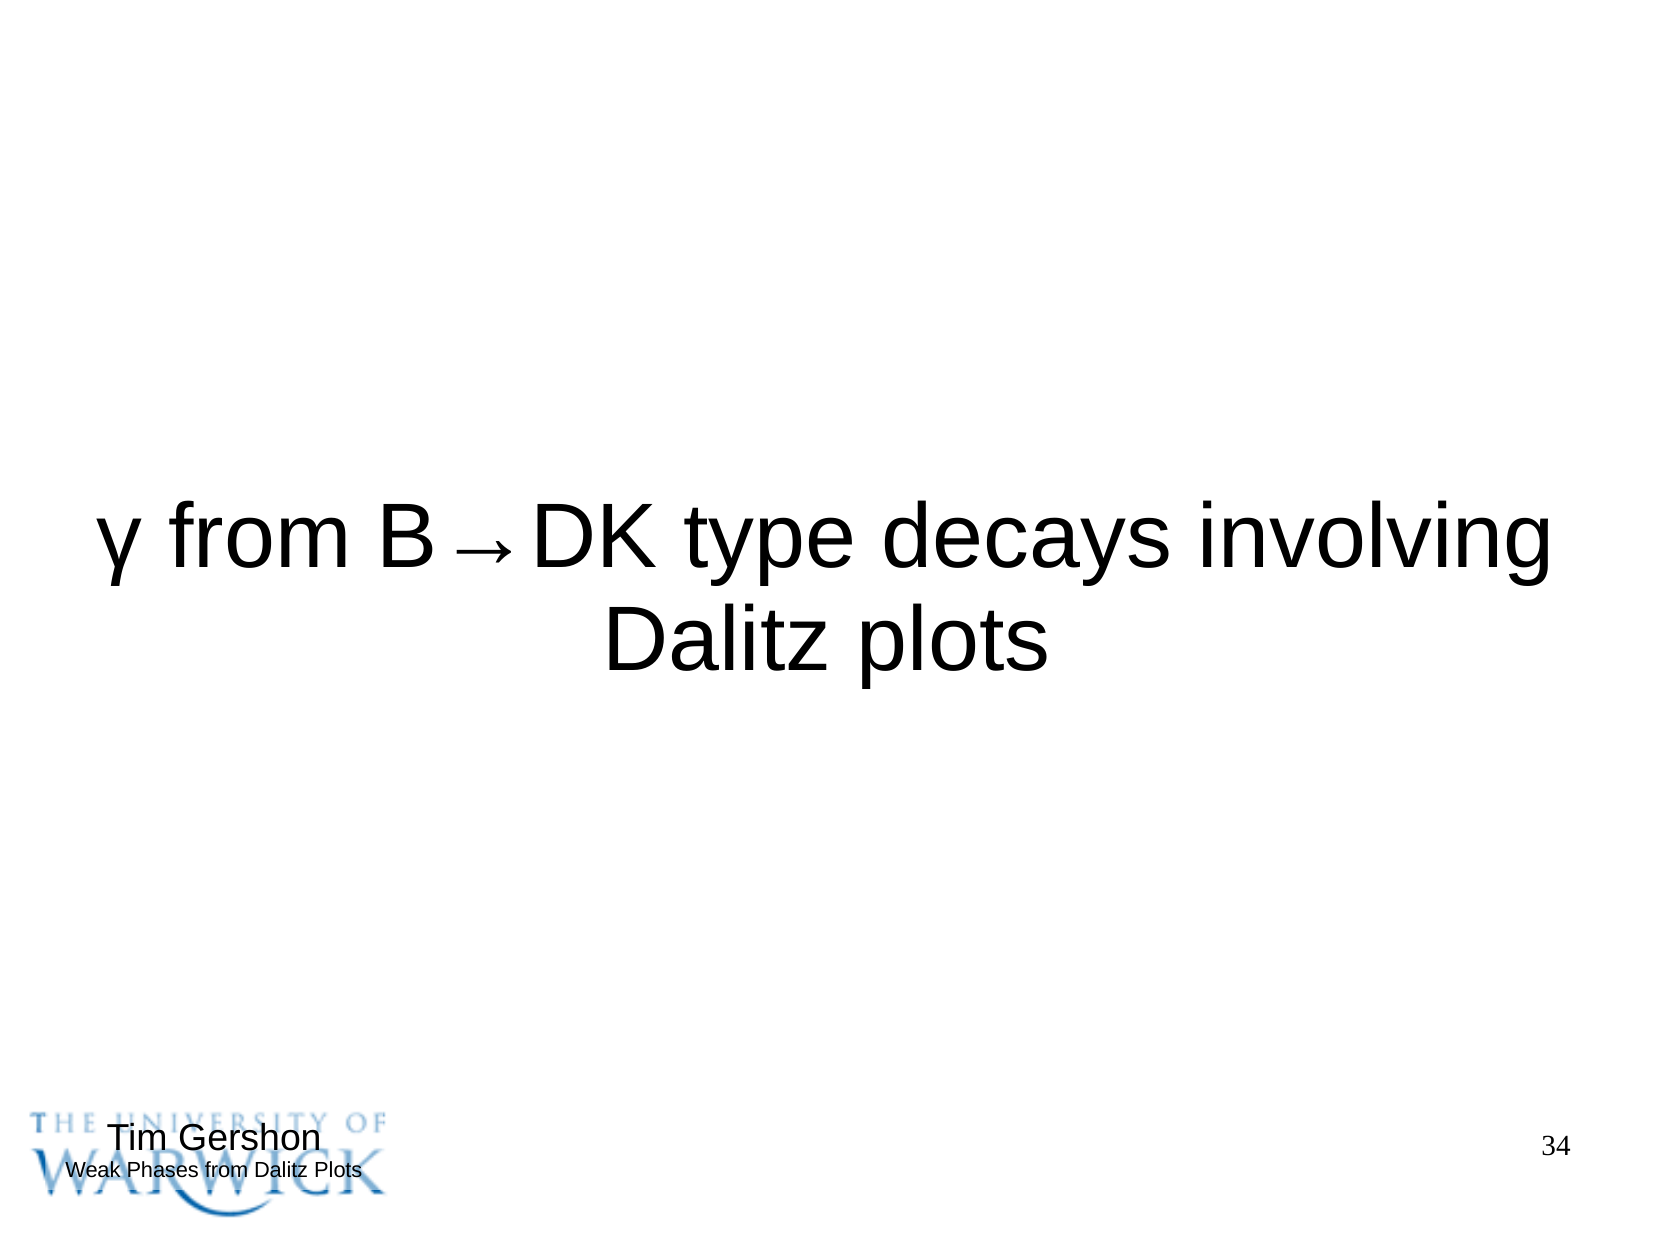

# γ from B→DK type decays involving Dalitz plots
Tim Gershon
Weak Phases from Dalitz Plots
34